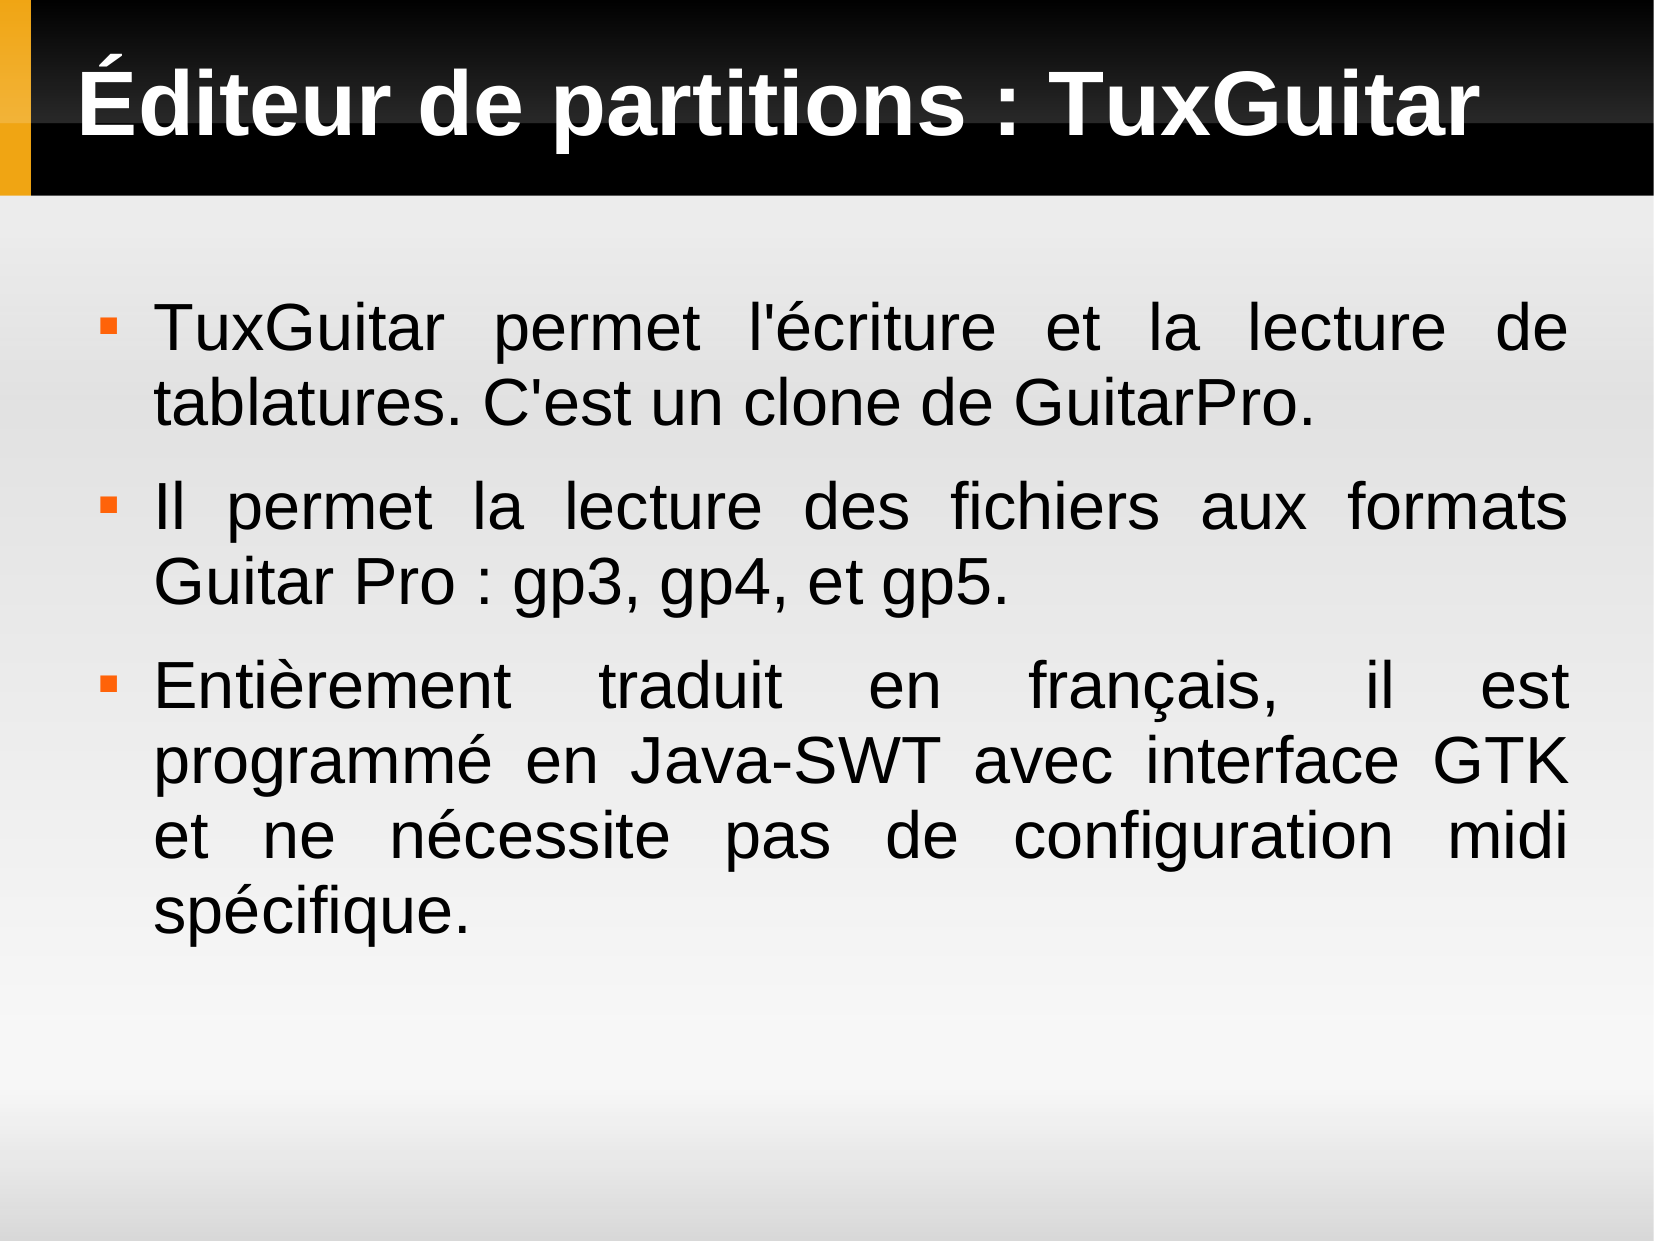

Éditeur de partitions : TuxGuitar
# TuxGuitar permet l'écriture et la lecture de tablatures. C'est un clone de GuitarPro.
Il permet la lecture des fichiers aux formats Guitar Pro : gp3, gp4, et gp5.
Entièrement traduit en français, il est programmé en Java-SWT avec interface GTK et ne nécessite pas de configuration midi spécifique.